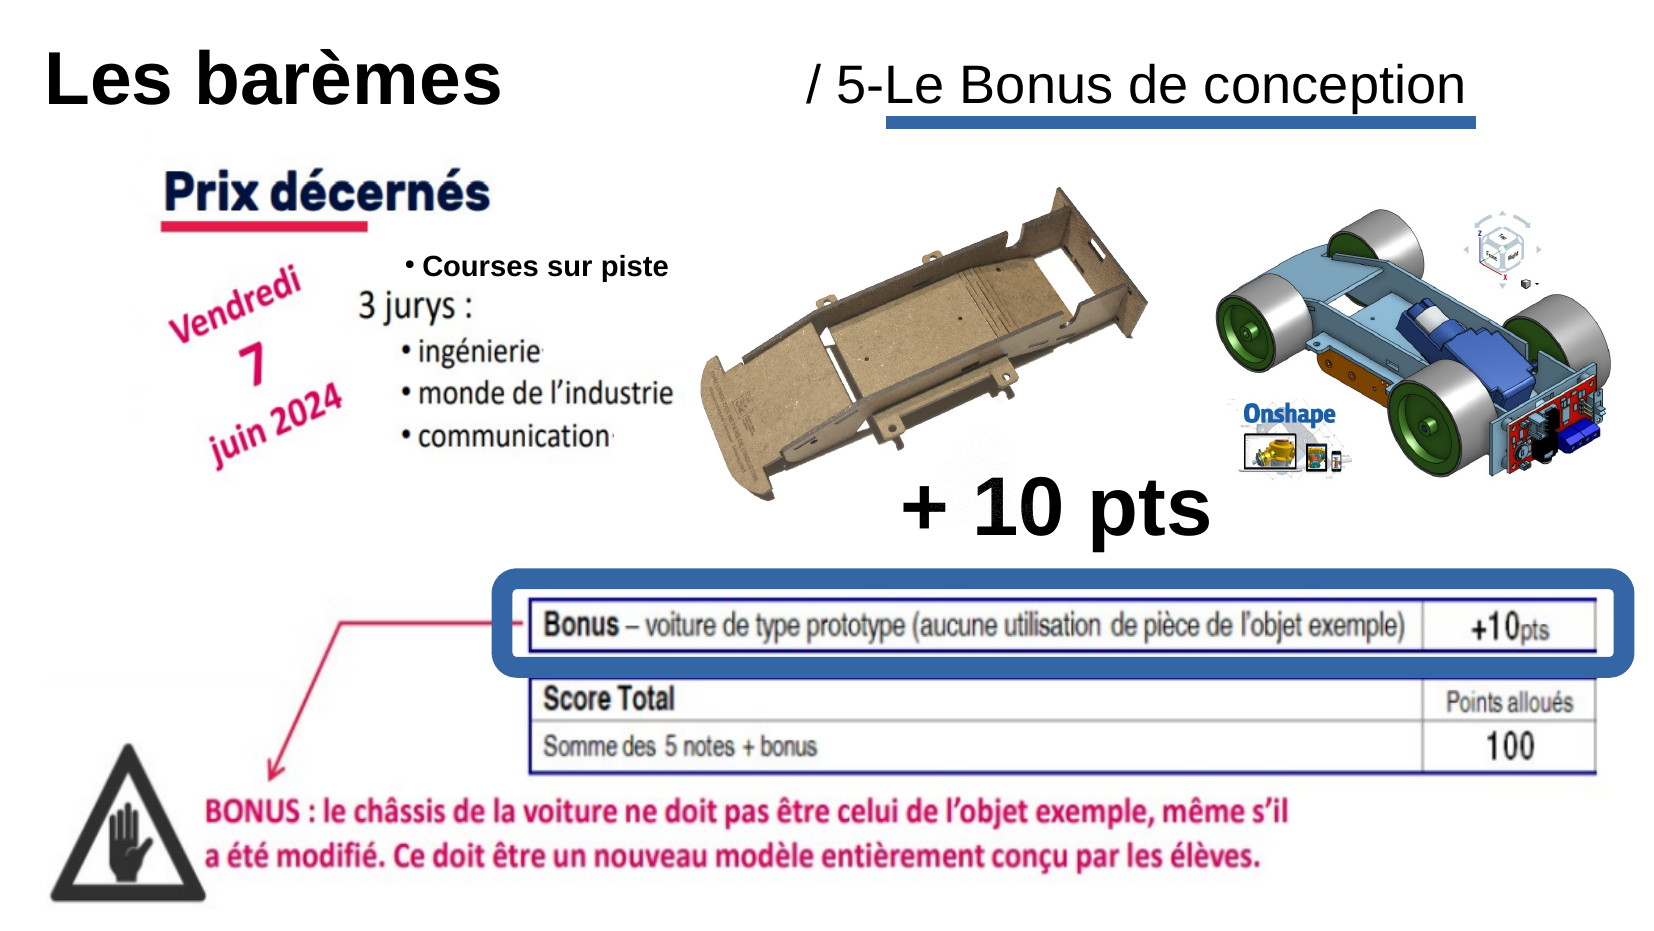

Les barèmes
/ 5-Le Bonus de conception
Courses sur piste
Courses sur piste
+ 10 pts